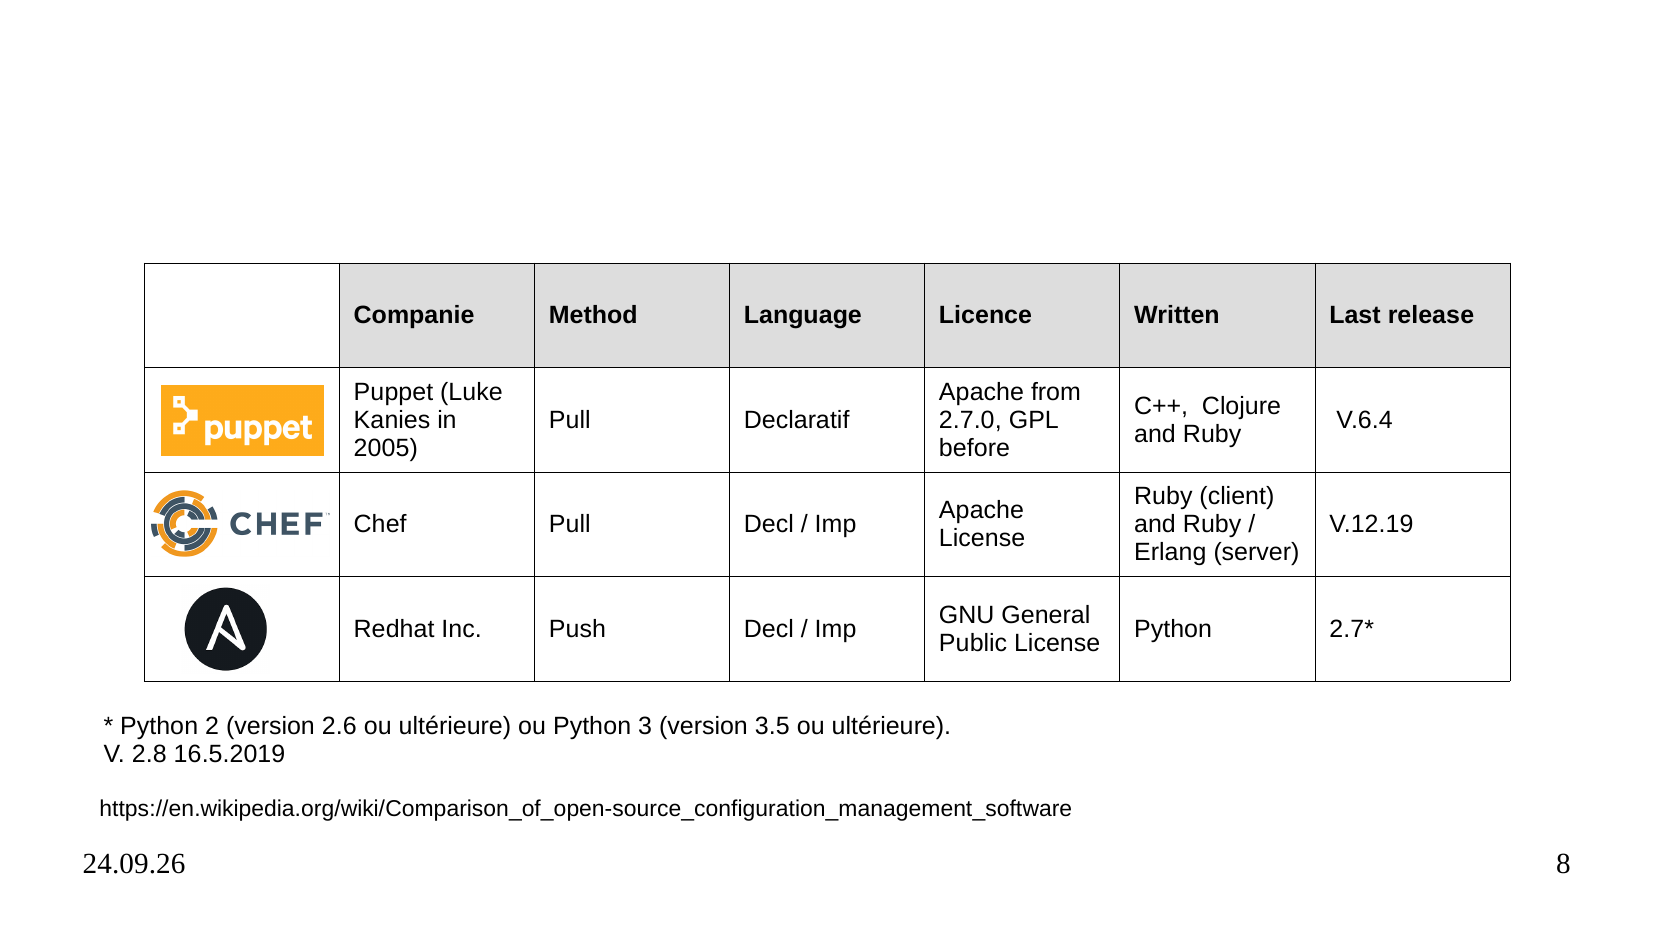

| | Companie | Method | Language | Licence | Written | Last release |
| --- | --- | --- | --- | --- | --- | --- |
| | Puppet (Luke Kanies in 2005) | Pull | Declaratif | Apache from 2.7.0, GPL before | C++, Clojure and Ruby | V.6.4 |
| | Chef | Pull | Decl / Imp | Apache License | Ruby (client) and Ruby / Erlang (server) | V.12.19 |
| | Redhat Inc. | Push | Decl / Imp | GNU General Public License | Python | 2.7\* |
* Python 2 (version 2.6 ou ultérieure) ou Python 3 (version 3.5 ou ultérieure).
V. 2.8 16.5.2019
https://en.wikipedia.org/wiki/Comparison_of_open-source_configuration_management_software
8